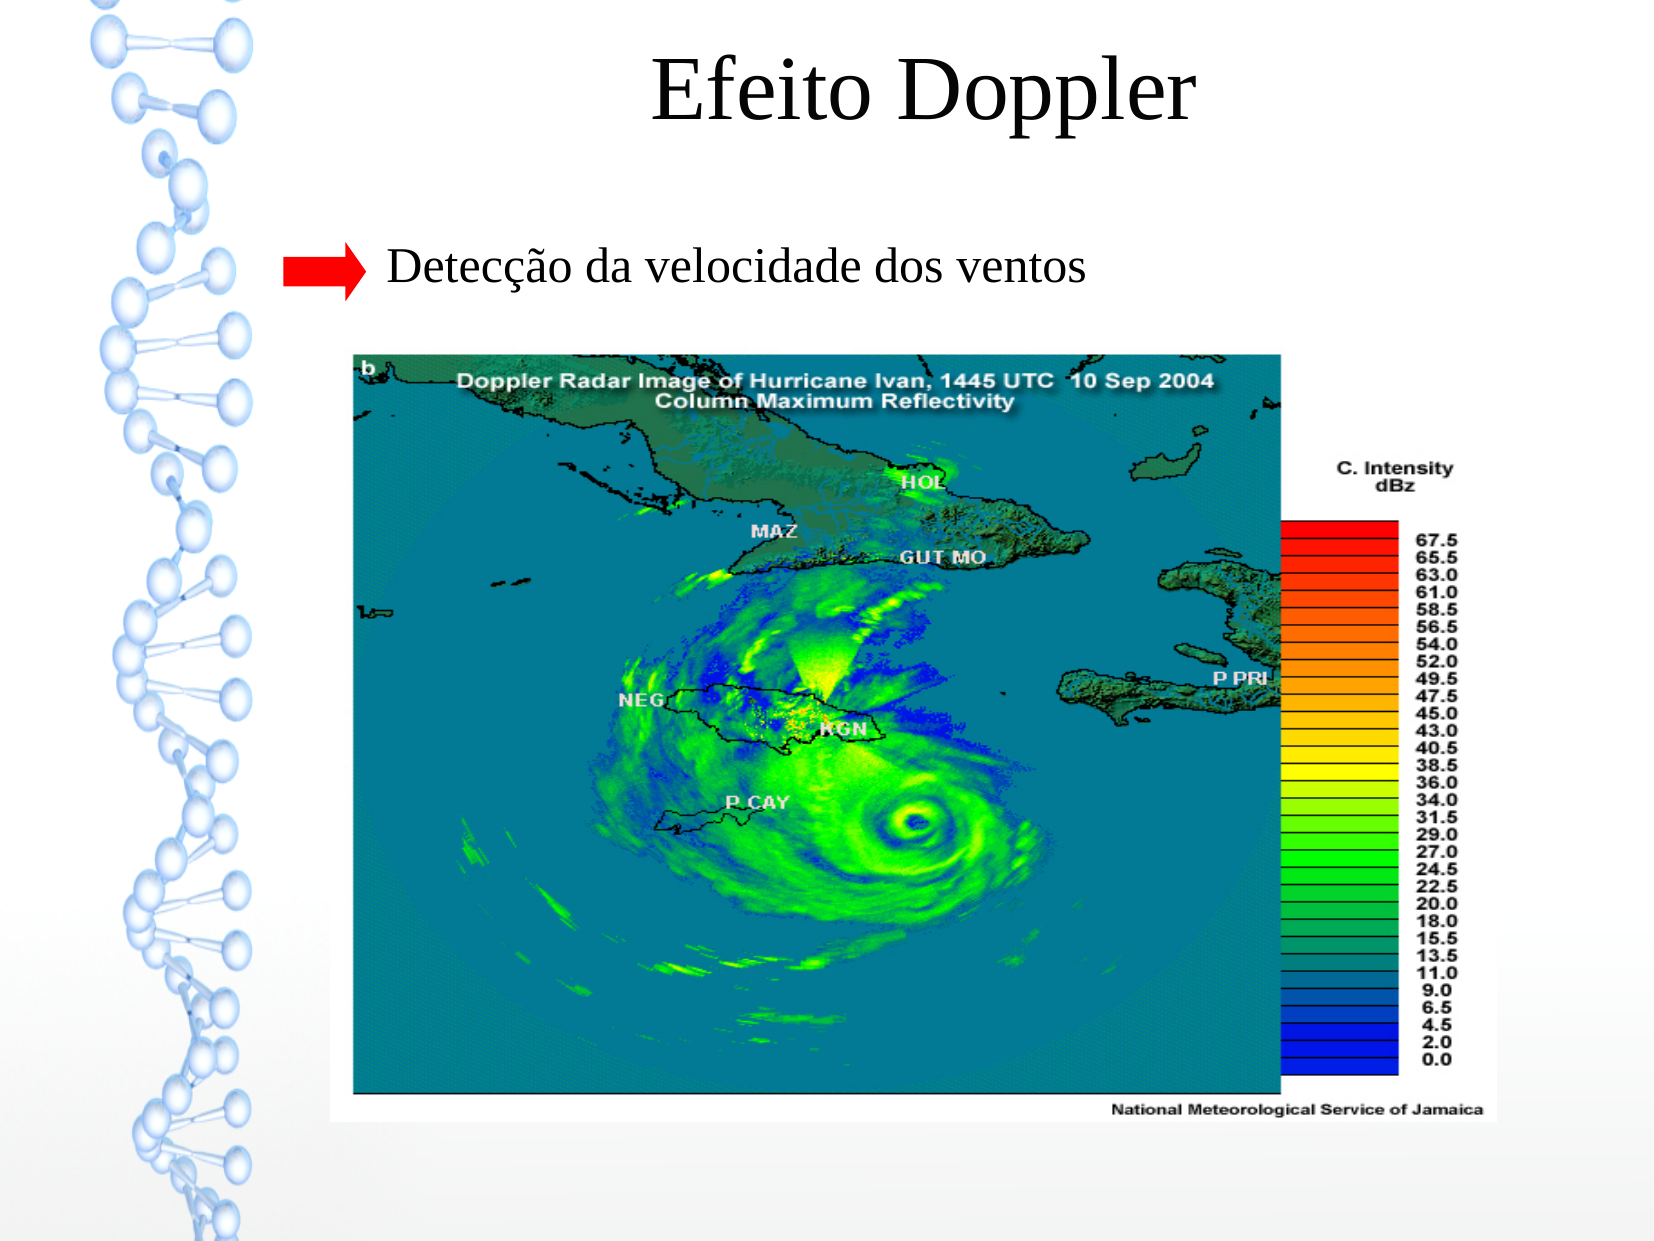

# Efeito Doppler
 Detecção da velocidade dos ventos